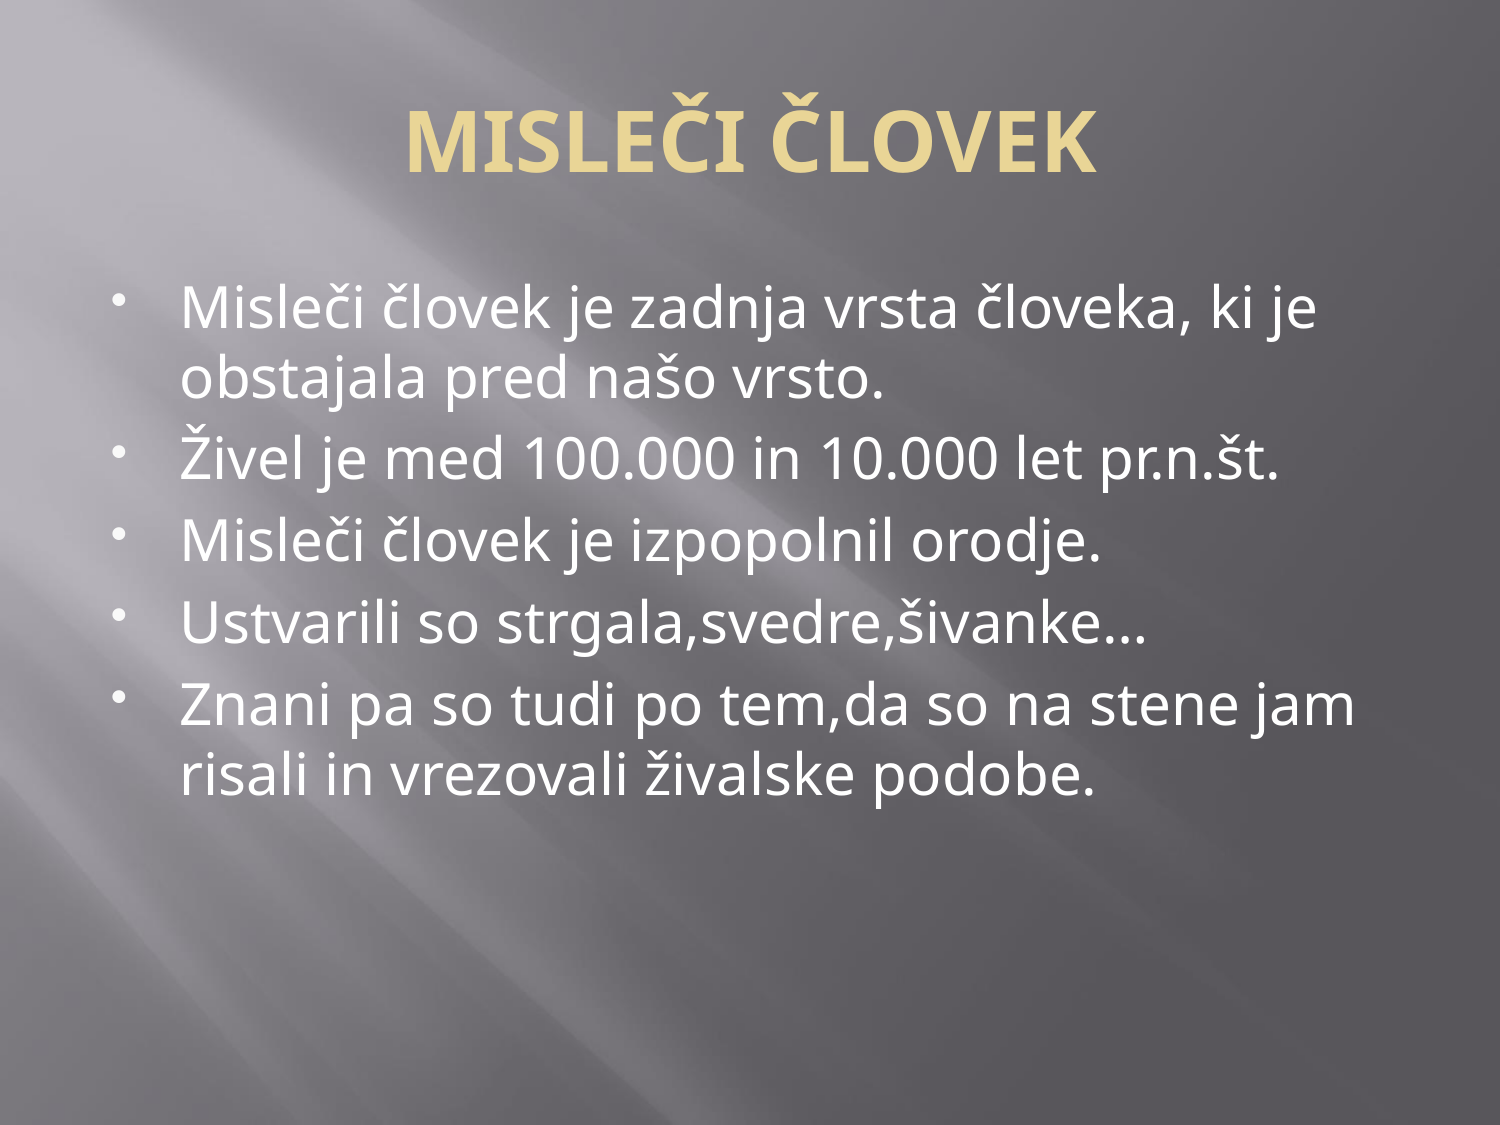

# MISLEČI ČLOVEK
Misleči človek je zadnja vrsta človeka, ki je obstajala pred našo vrsto.
Živel je med 100.000 in 10.000 let pr.n.št.
Misleči človek je izpopolnil orodje.
Ustvarili so strgala,svedre,šivanke…
Znani pa so tudi po tem,da so na stene jam risali in vrezovali živalske podobe.